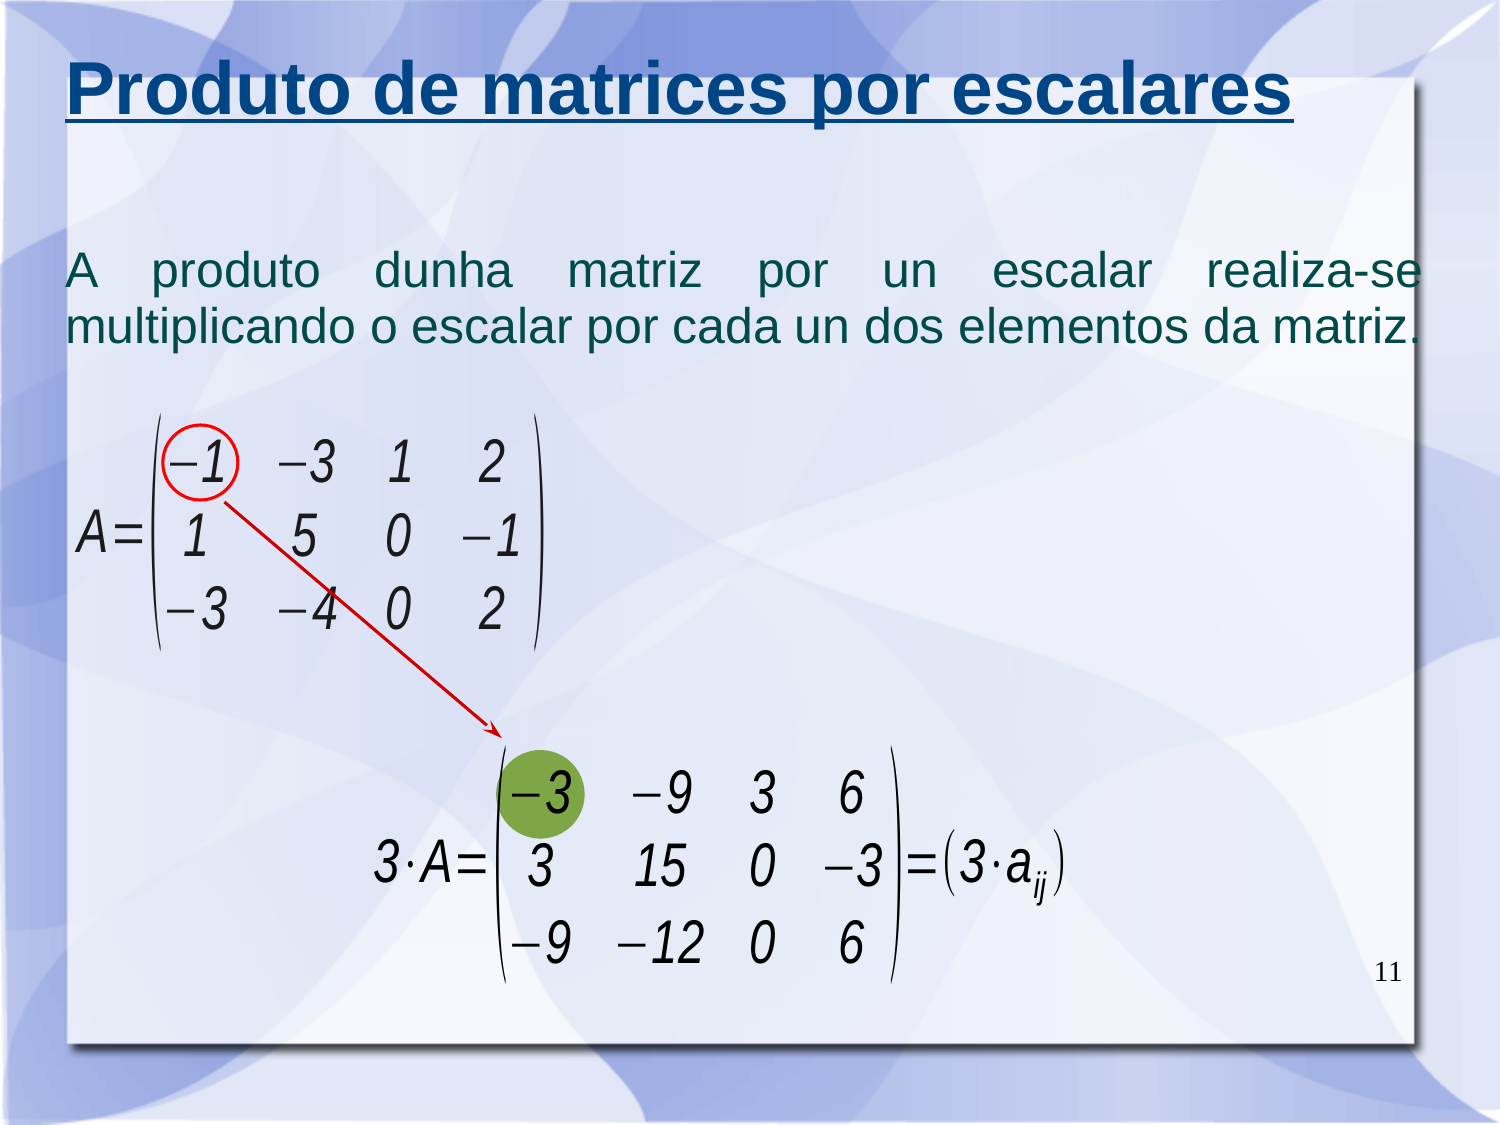

# Produto de matrices por escalares
A produto dunha matriz por un escalar realiza-se multiplicando o escalar por cada un dos elementos da matriz.
11